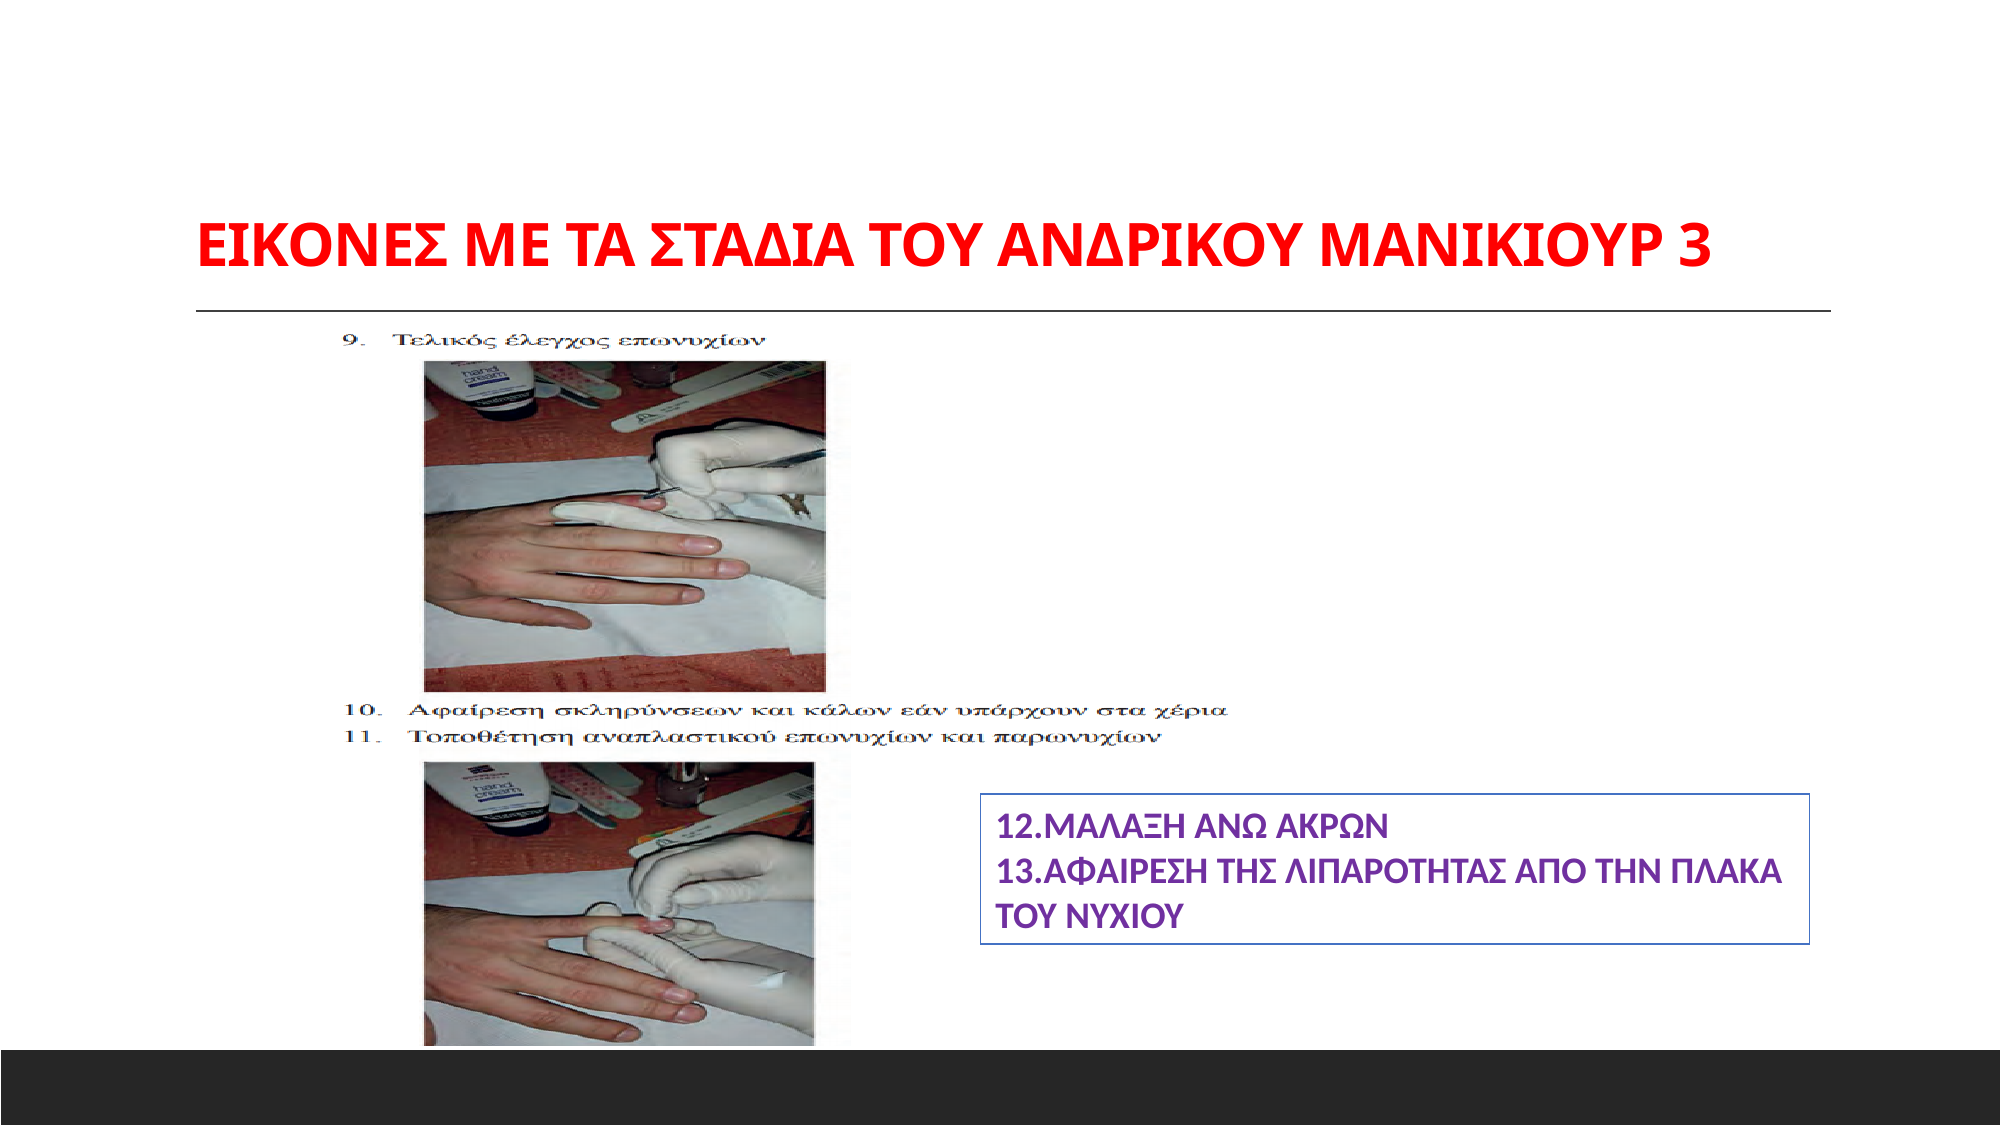

# ΕΙΚΟΝΕΣ ΜΕ ΤΑ ΣΤΑΔΙΑ ΤΟΥ ΑΝΔΡΙΚΟΥ ΜΑΝΙΚΙΟΥΡ 3
12.ΜΑΛΑΞΗ ΑΝΩ ΑΚΡΩΝ
13.ΑΦΑΙΡΕΣΗ ΤΗΣ ΛΙΠΑΡΟΤΗΤΑΣ ΑΠΟ ΤΗΝ ΠΛΑΚΑ ΤΟΥ ΝΥΧΙΟΥ